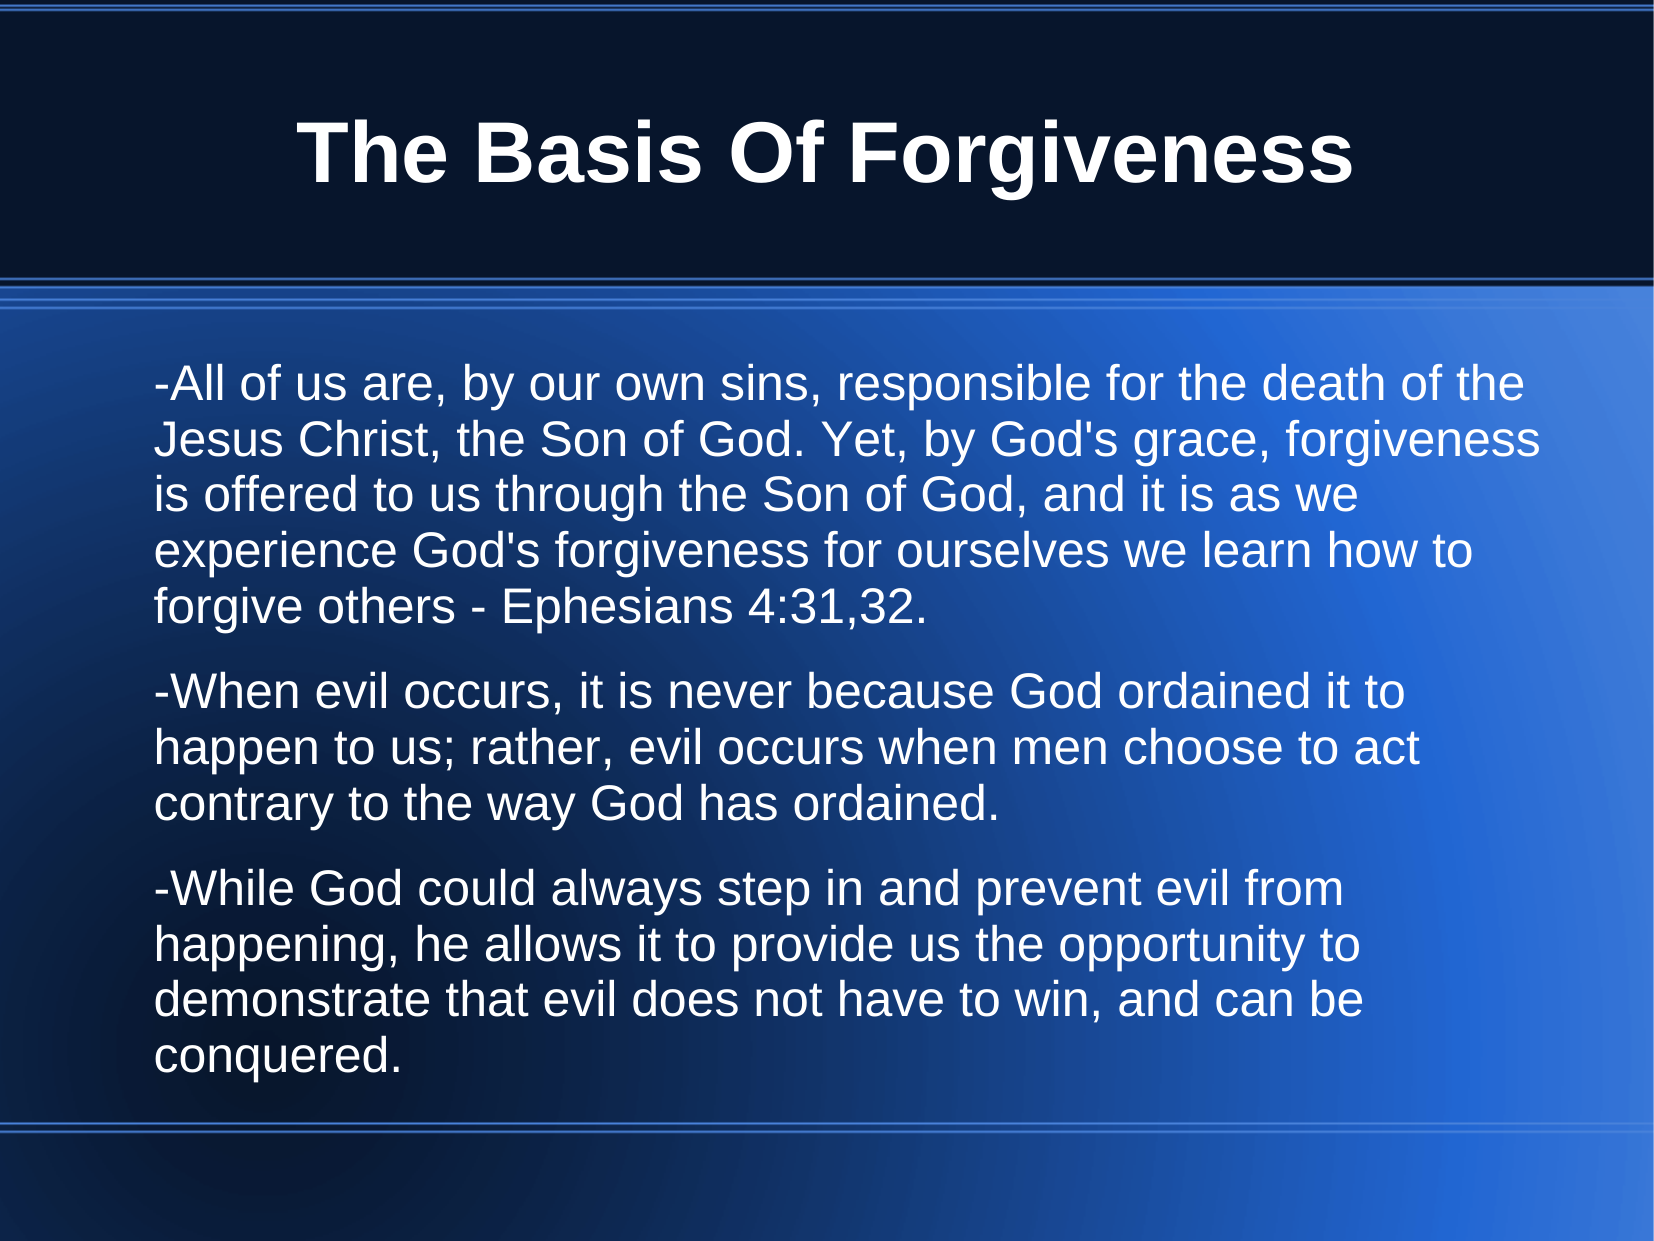

# The Basis Of Forgiveness
-All of us are, by our own sins, responsible for the death of the Jesus Christ, the Son of God. Yet, by God's grace, forgiveness is offered to us through the Son of God, and it is as we experience God's forgiveness for ourselves we learn how to forgive others - Ephesians 4:31,32.
-When evil occurs, it is never because God ordained it to happen to us; rather, evil occurs when men choose to act contrary to the way God has ordained.
-While God could always step in and prevent evil from happening, he allows it to provide us the opportunity to demonstrate that evil does not have to win, and can be conquered.